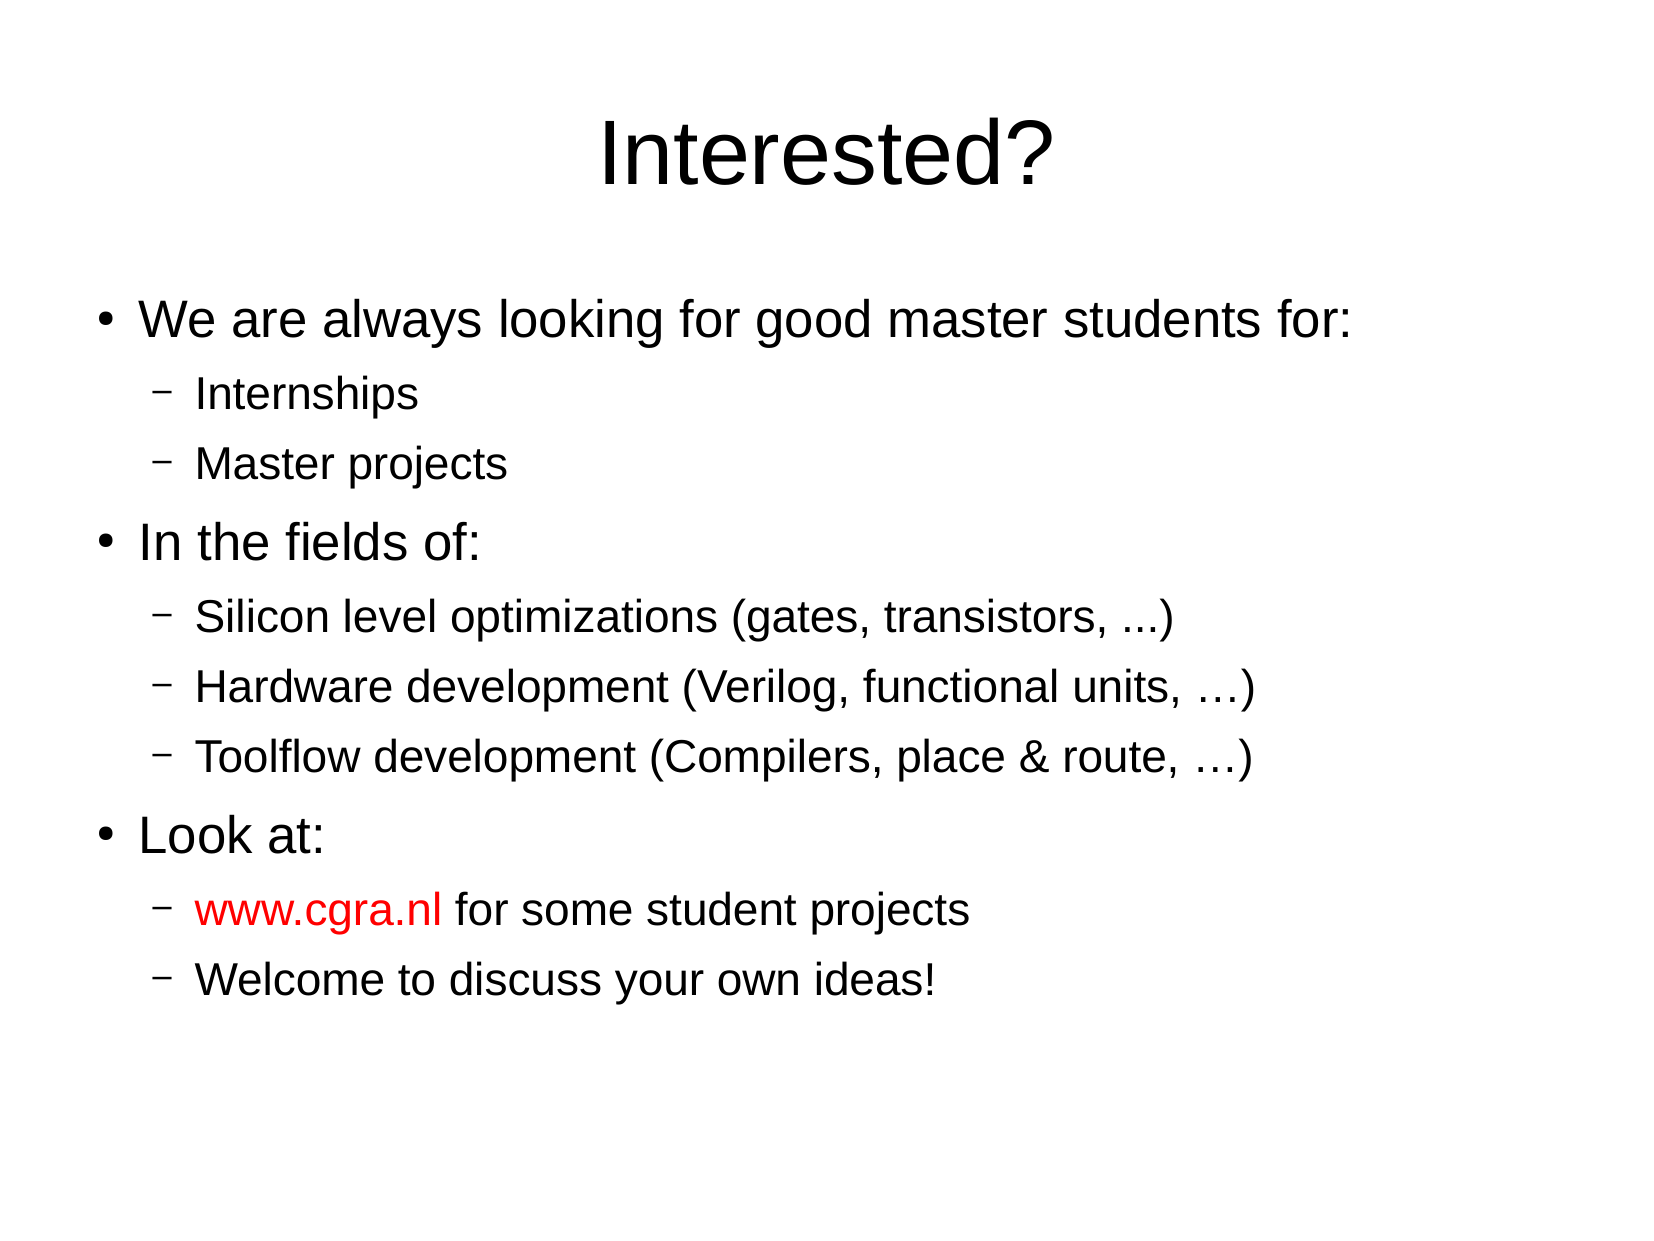

# Interested?
We are always looking for good master students for:
Internships
Master projects
In the fields of:
Silicon level optimizations (gates, transistors, ...)
Hardware development (Verilog, functional units, …)
Toolflow development (Compilers, place & route, …)
Look at:
www.cgra.nl for some student projects
Welcome to discuss your own ideas!